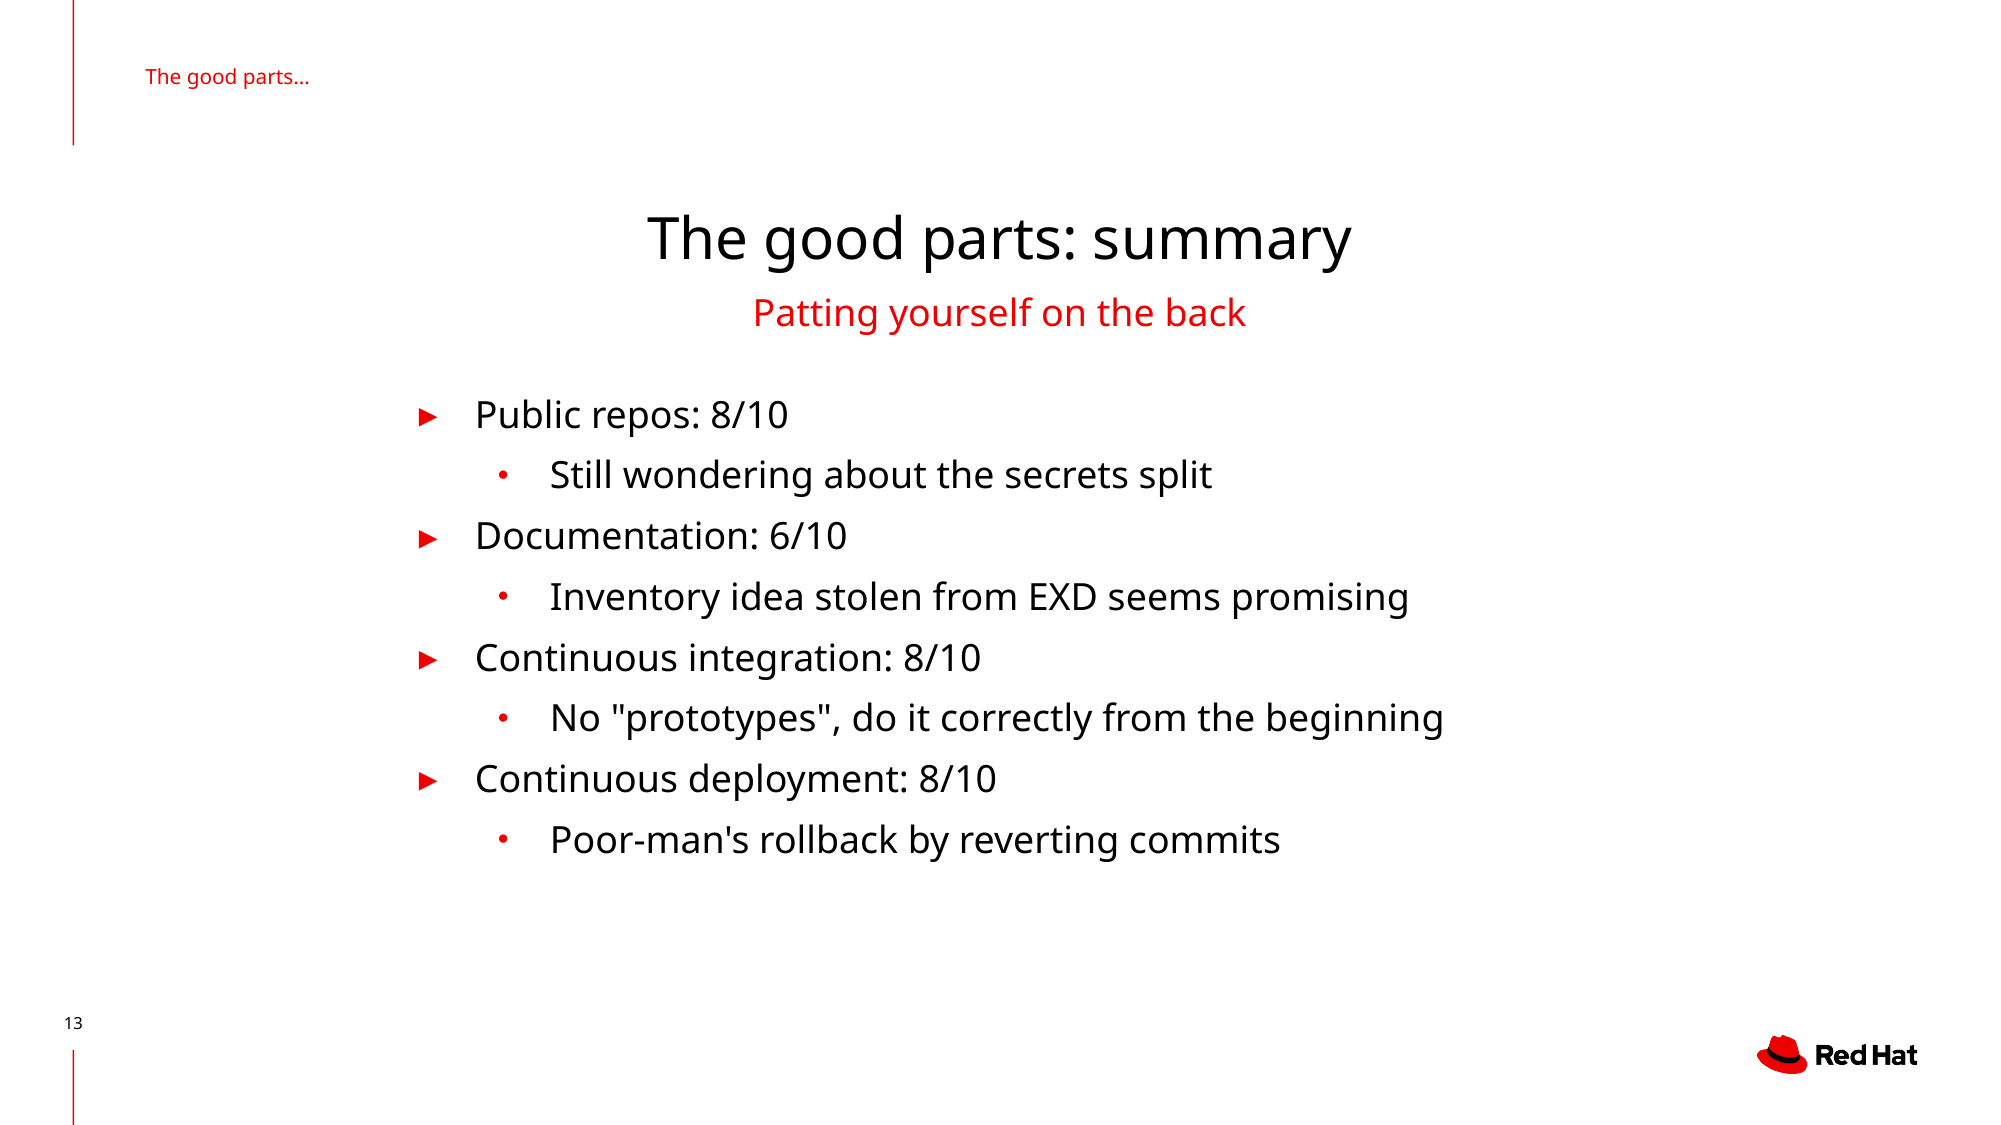

# The good parts...
The good parts: summary
Patting yourself on the back
Public repos: 8/10
Still wondering about the secrets split
Documentation: 6/10
Inventory idea stolen from EXD seems promising
Continuous integration: 8/10
No "prototypes", do it correctly from the beginning
Continuous deployment: 8/10
Poor-man's rollback by reverting commits